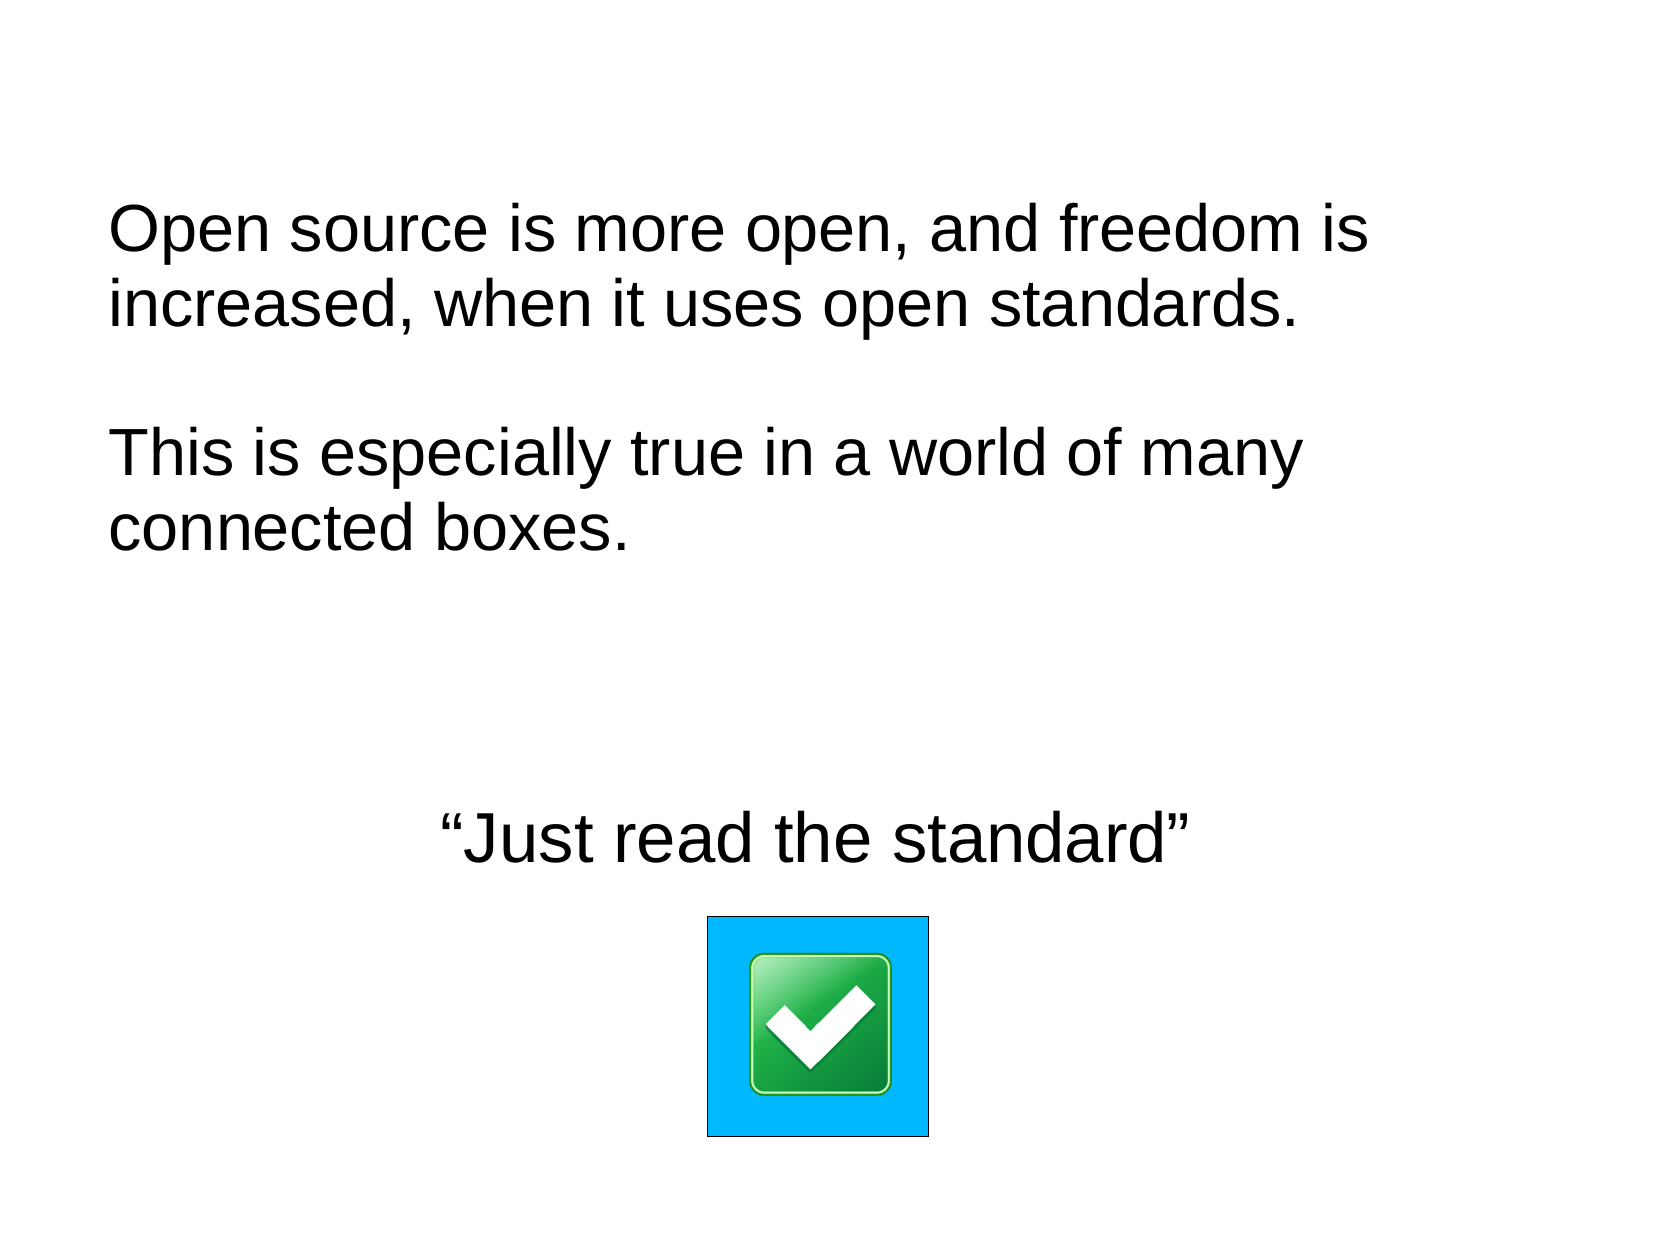

Open source is more open, and freedom is increased, when it uses open standards.
This is especially true in a world of many connected boxes.
“Just read the standard”